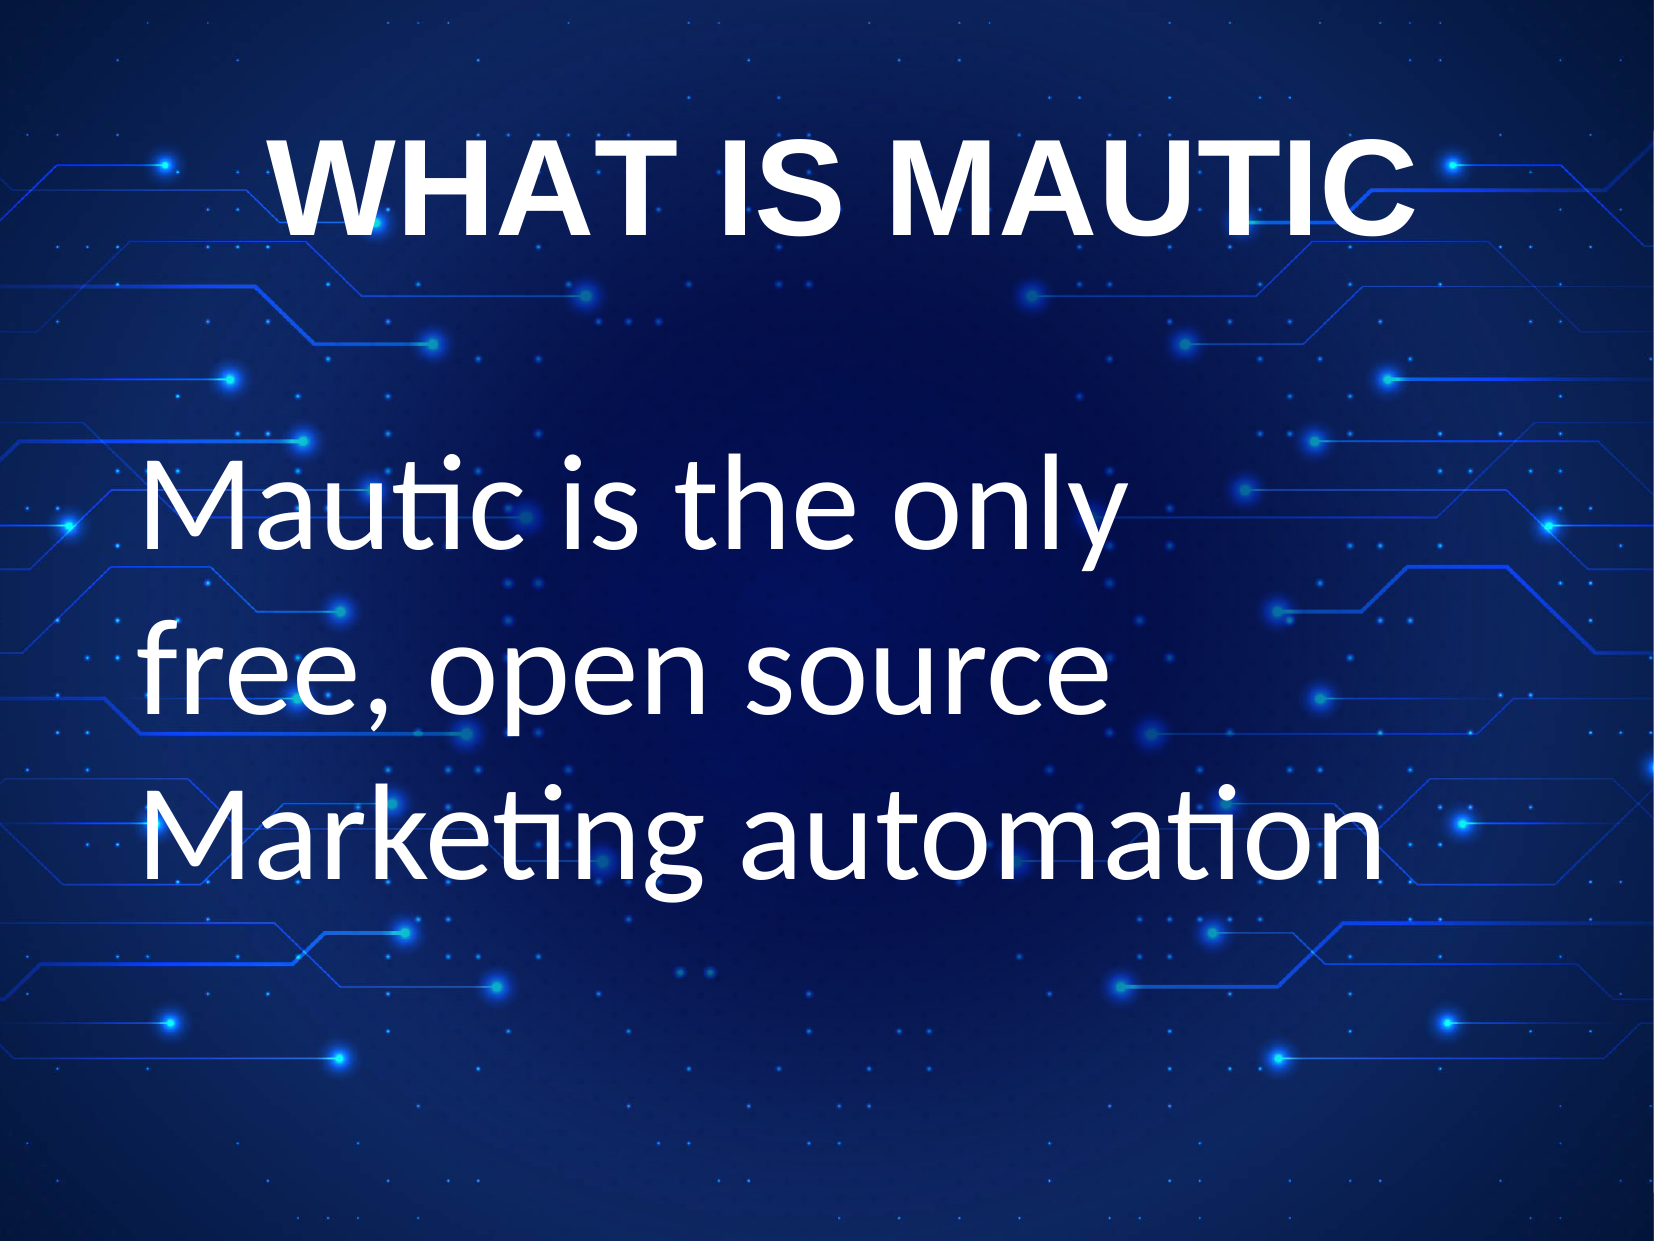

WHAT IS MAUTIC
Mautic is the only
free, open source
Marketing automation